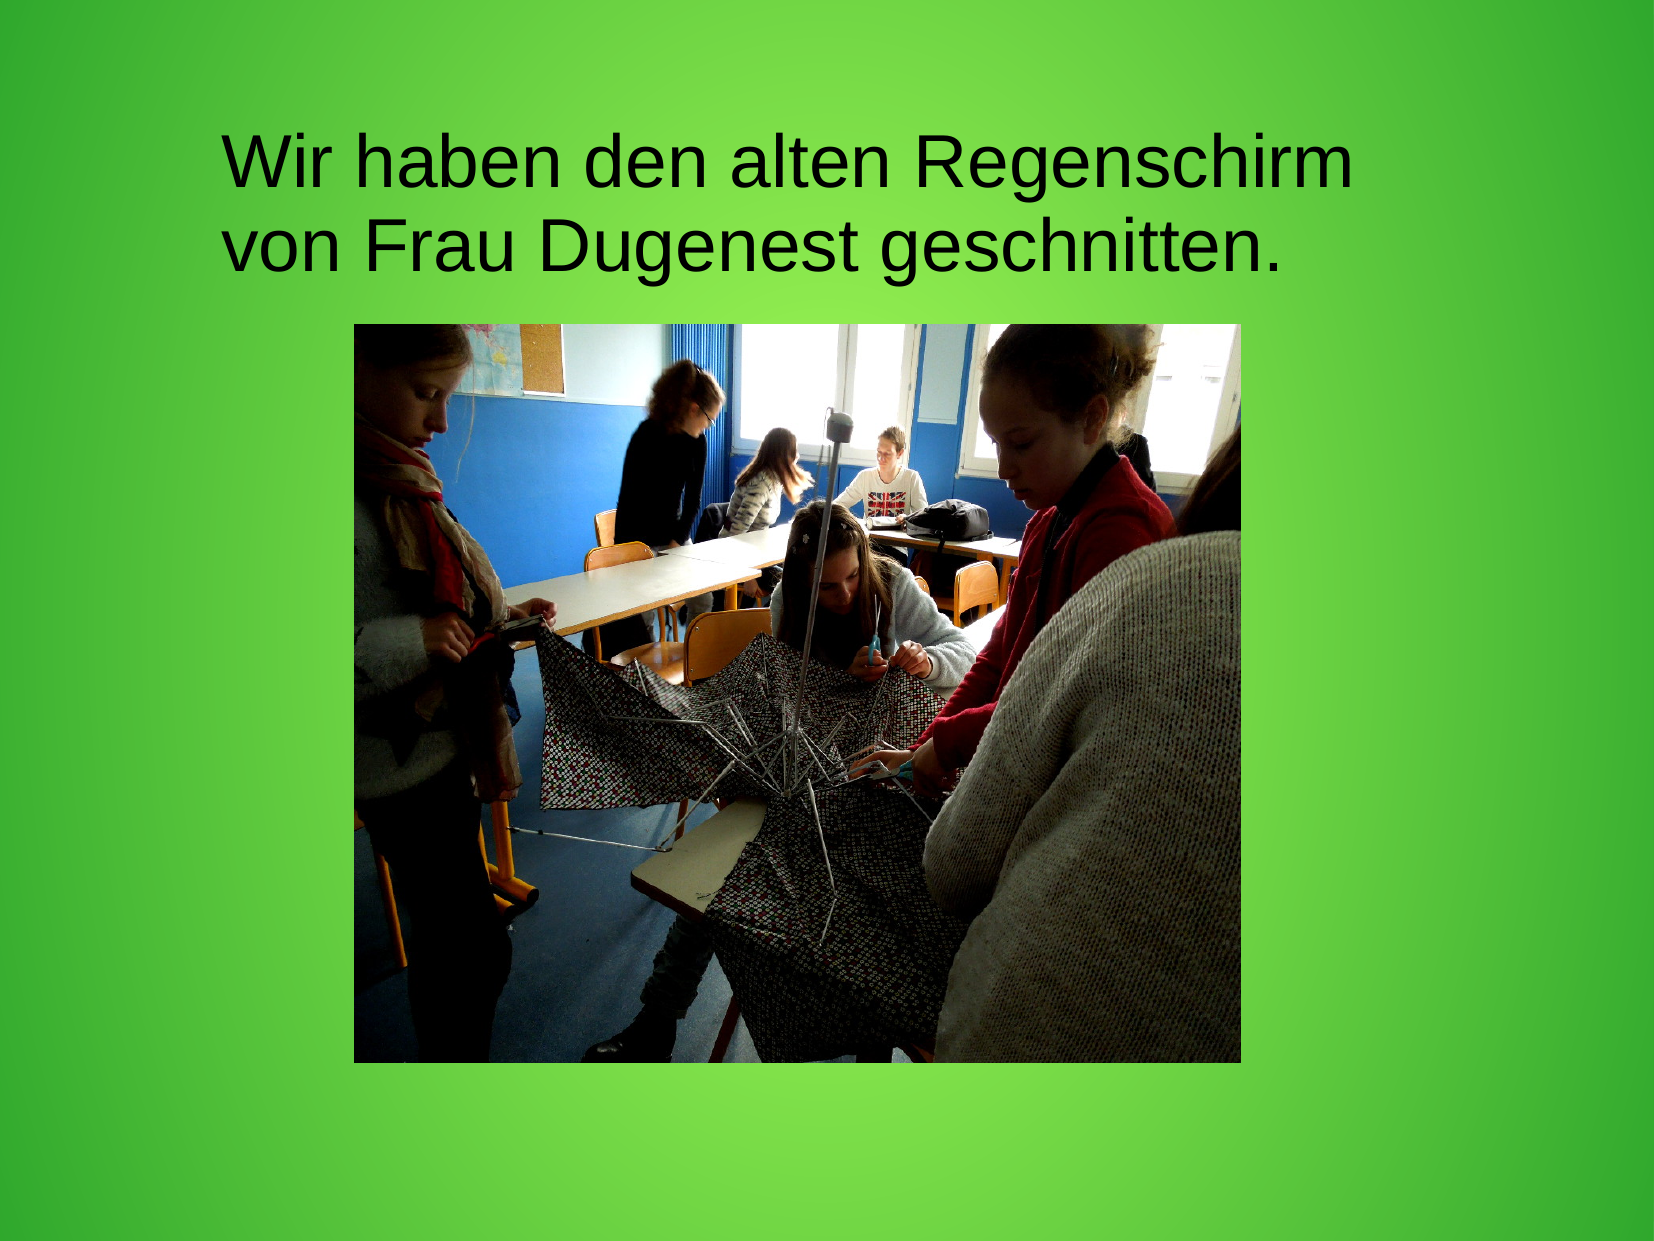

Wir haben den alten Regenschirm von Frau Dugenest geschnitten.